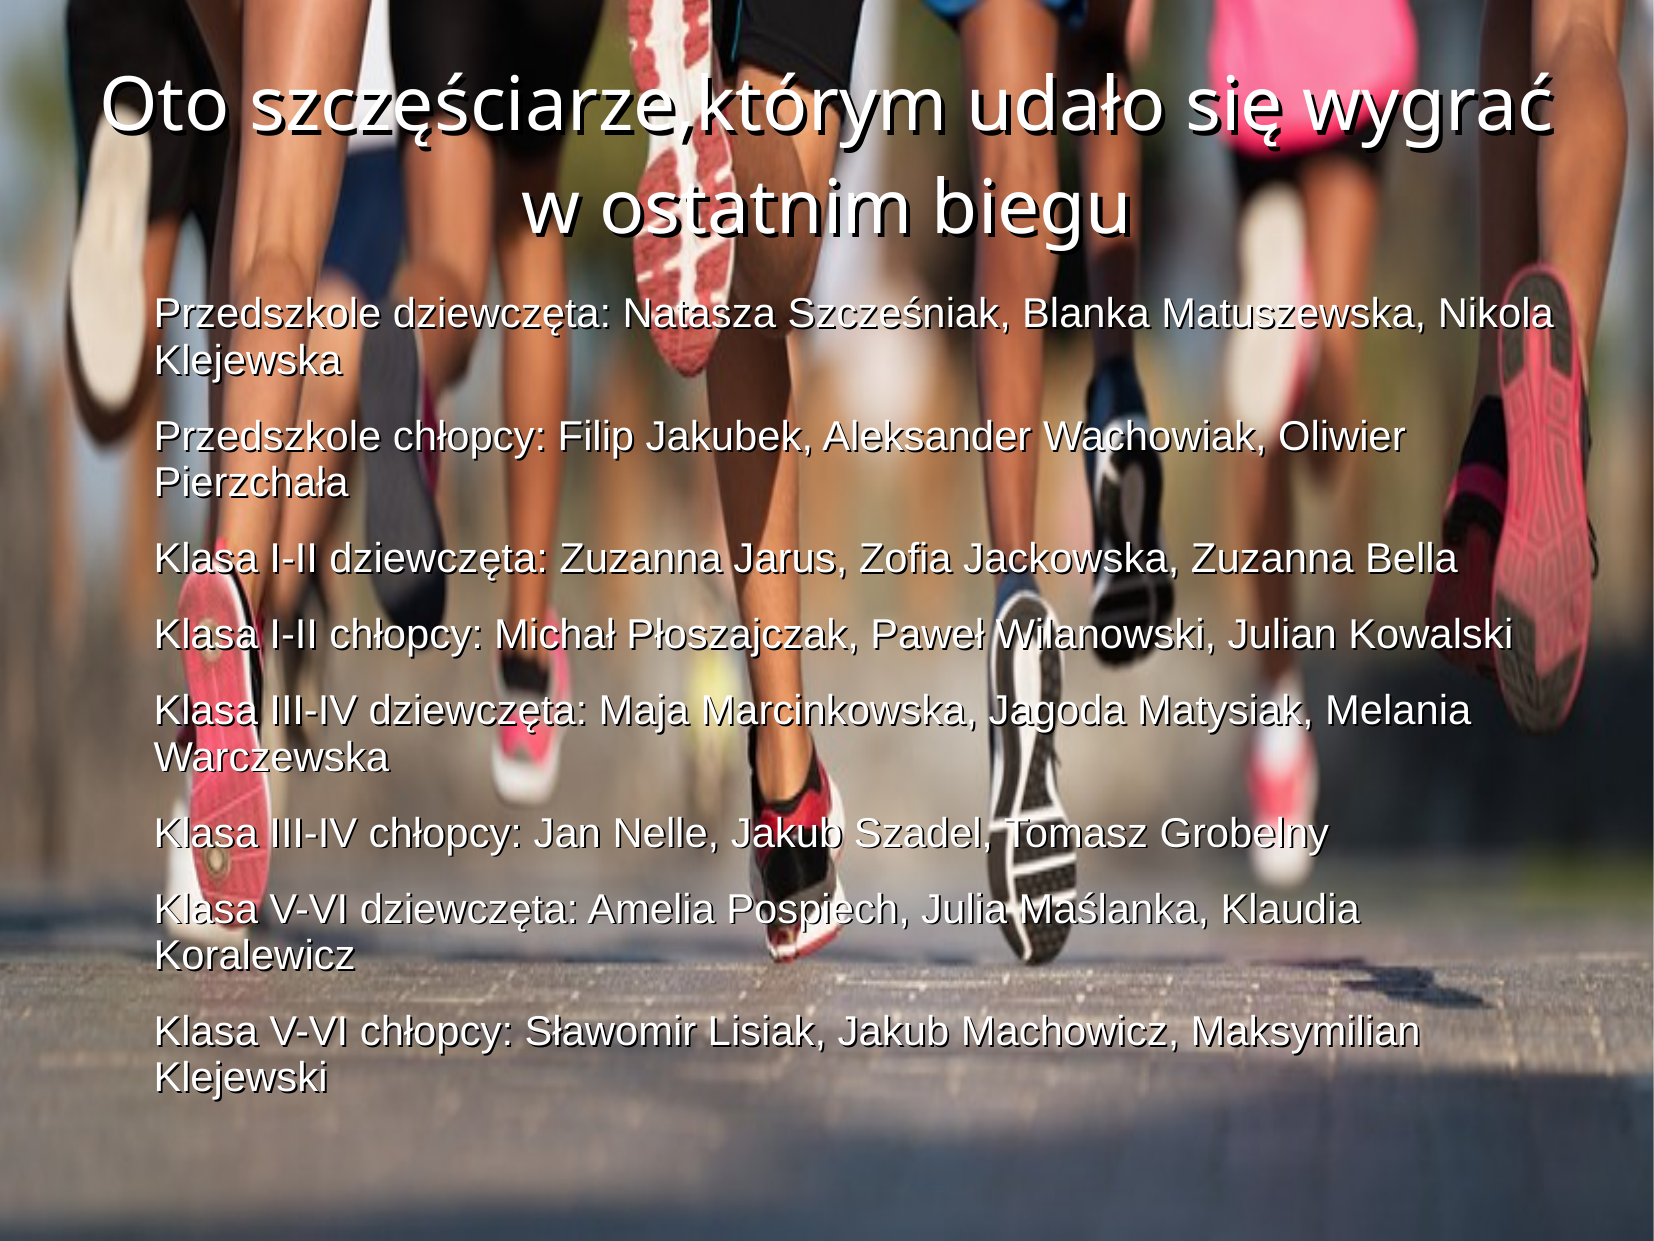

# Oto szczęściarze,którym udało się wygrać w ostatnim biegu
Przedszkole dziewczęta: Natasza Szcześniak, Blanka Matuszewska, Nikola Klejewska
Przedszkole chłopcy: Filip Jakubek, Aleksander Wachowiak, Oliwier Pierzchała
Klasa I-II dziewczęta: Zuzanna Jarus, Zofia Jackowska, Zuzanna Bella
Klasa I-II chłopcy: Michał Płoszajczak, Paweł Wilanowski, Julian Kowalski
Klasa III-IV dziewczęta: Maja Marcinkowska, Jagoda Matysiak, Melania Warczewska
Klasa III-IV chłopcy: Jan Nelle, Jakub Szadel, Tomasz Grobelny
Klasa V-VI dziewczęta: Amelia Pospiech, Julia Maślanka, Klaudia Koralewicz
Klasa V-VI chłopcy: Sławomir Lisiak, Jakub Machowicz, Maksymilian Klejewski